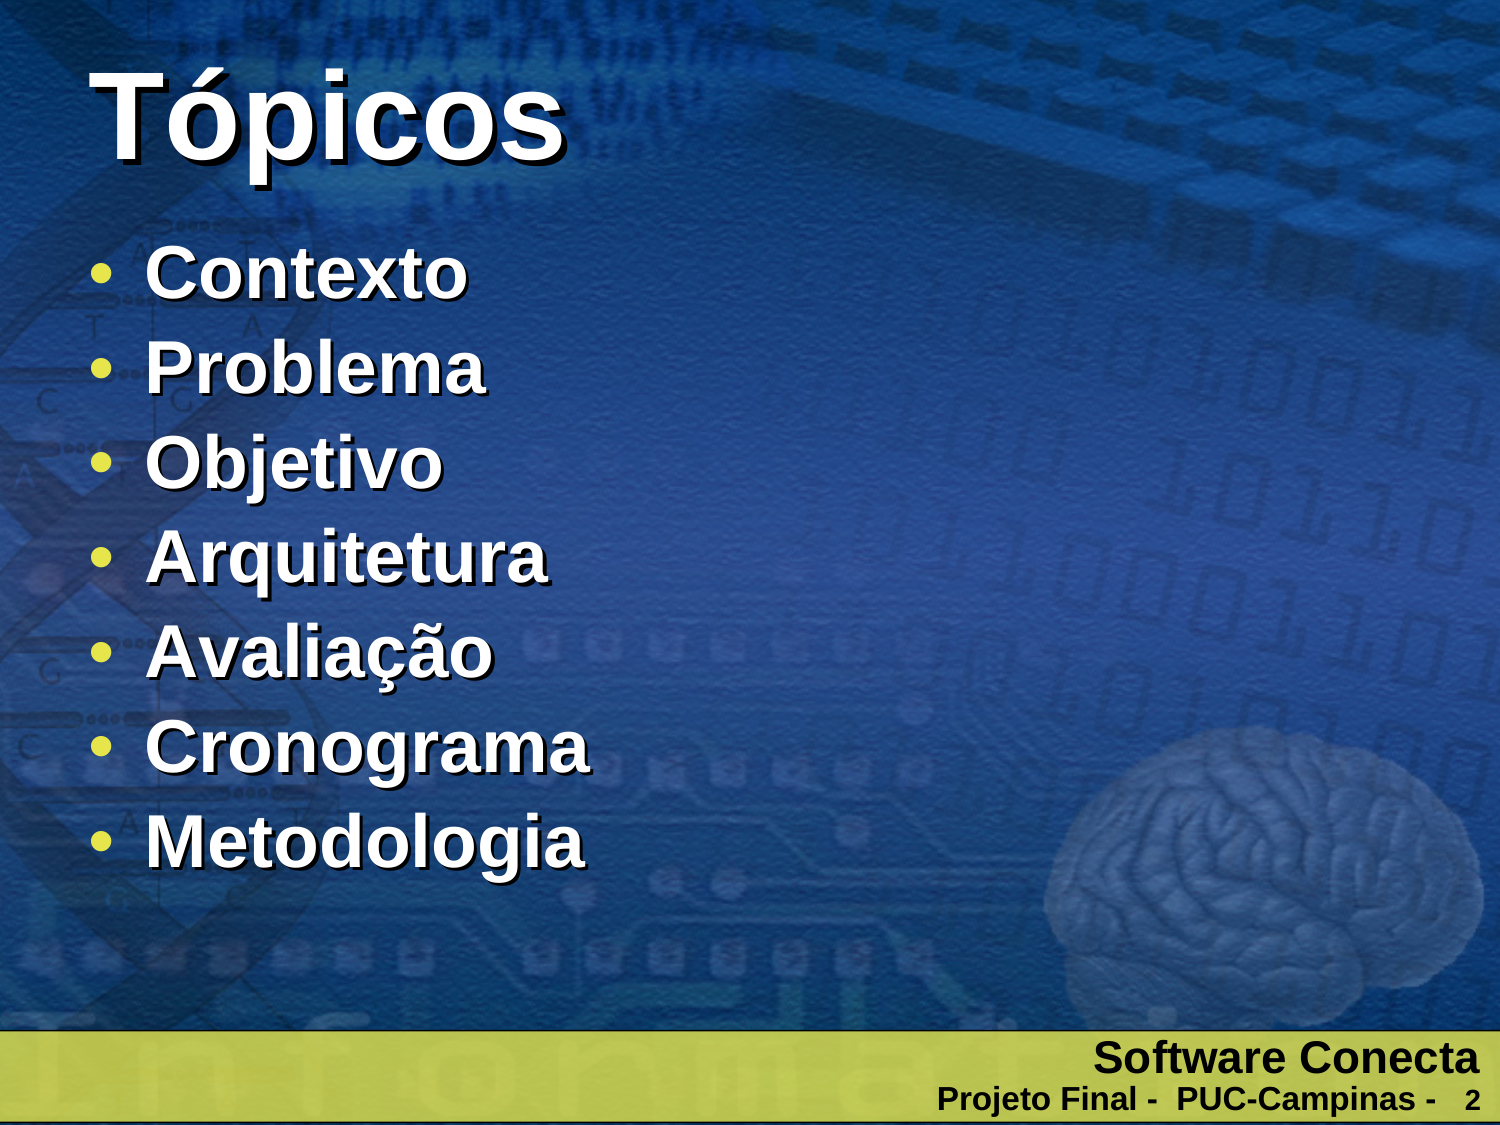

# Tópicos
Contexto
Problema
Objetivo
Arquitetura
Avaliação
Cronograma
Metodologia